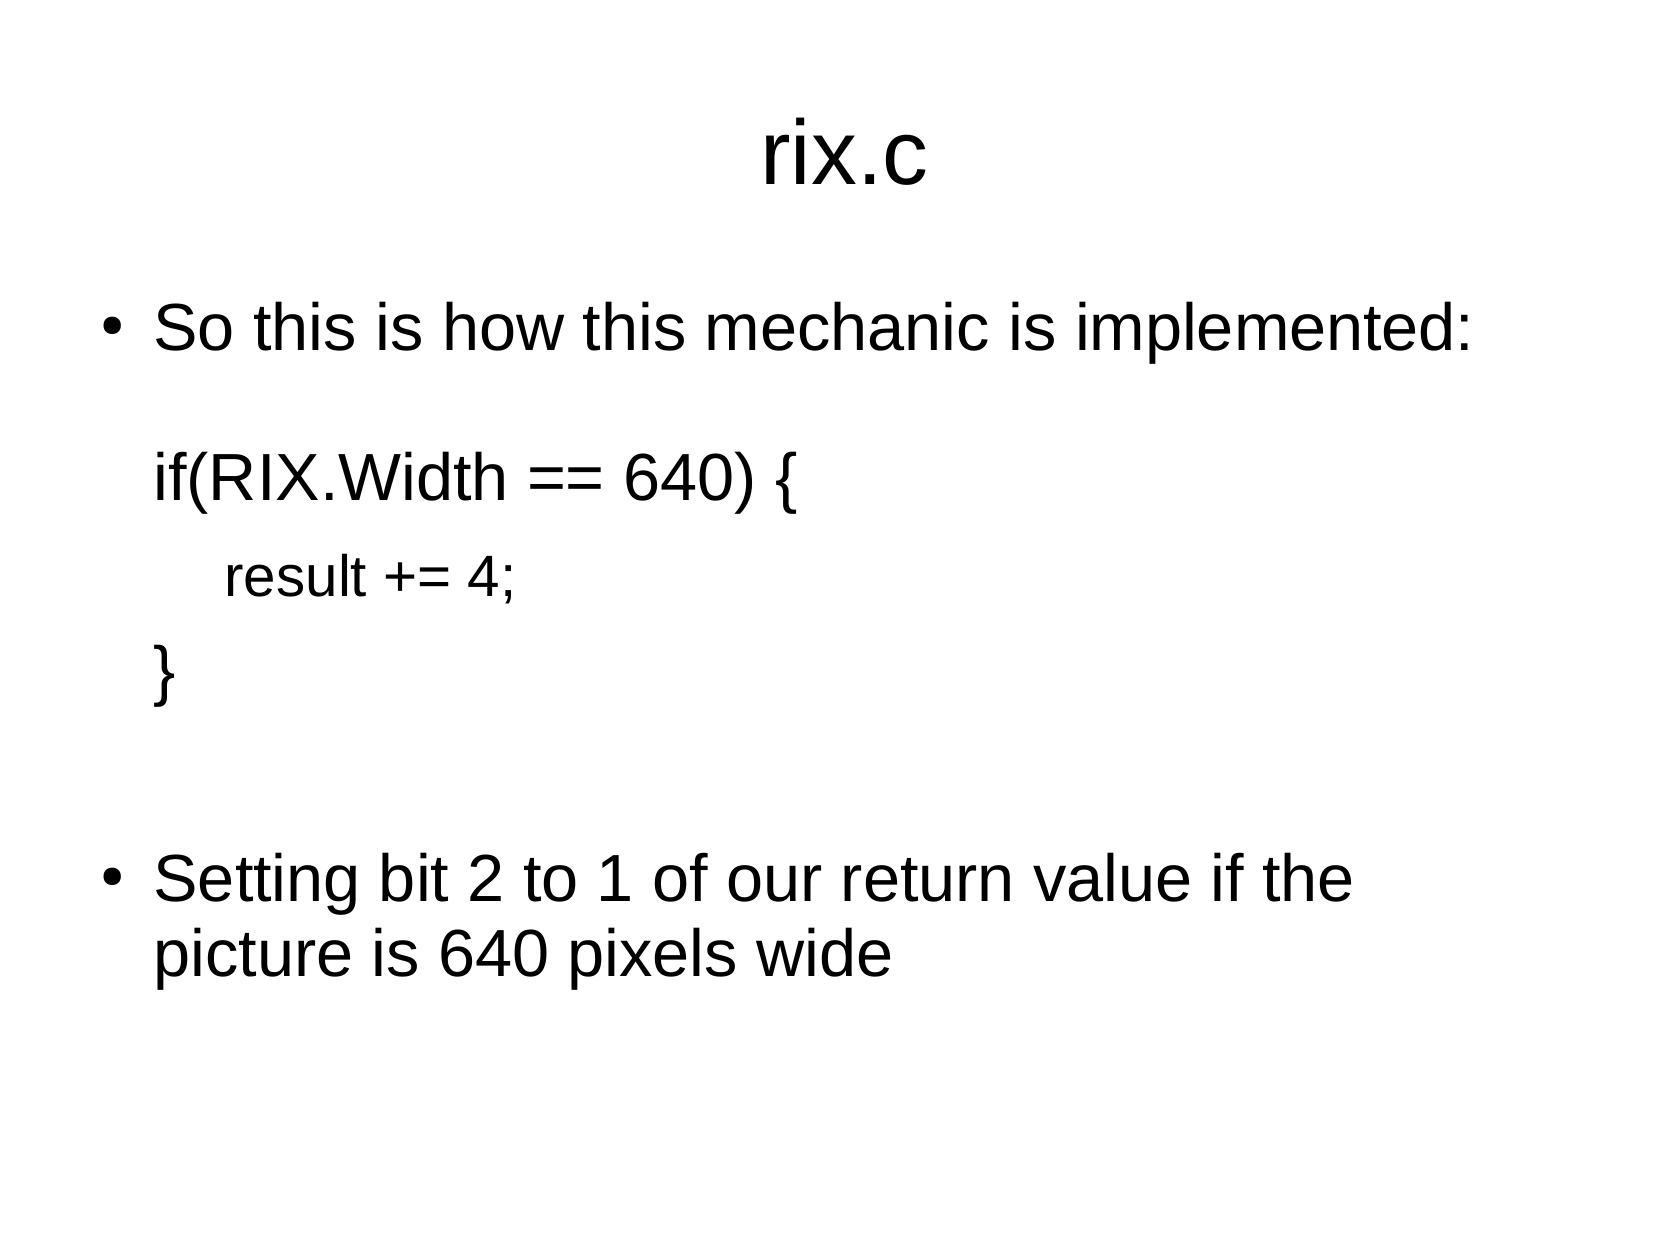

# rix.c
So this is how this mechanic is implemented:
if(RIX.Width == 640) {
result += 4;
}
Setting bit 2 to 1 of our return value if the picture is 640 pixels wide